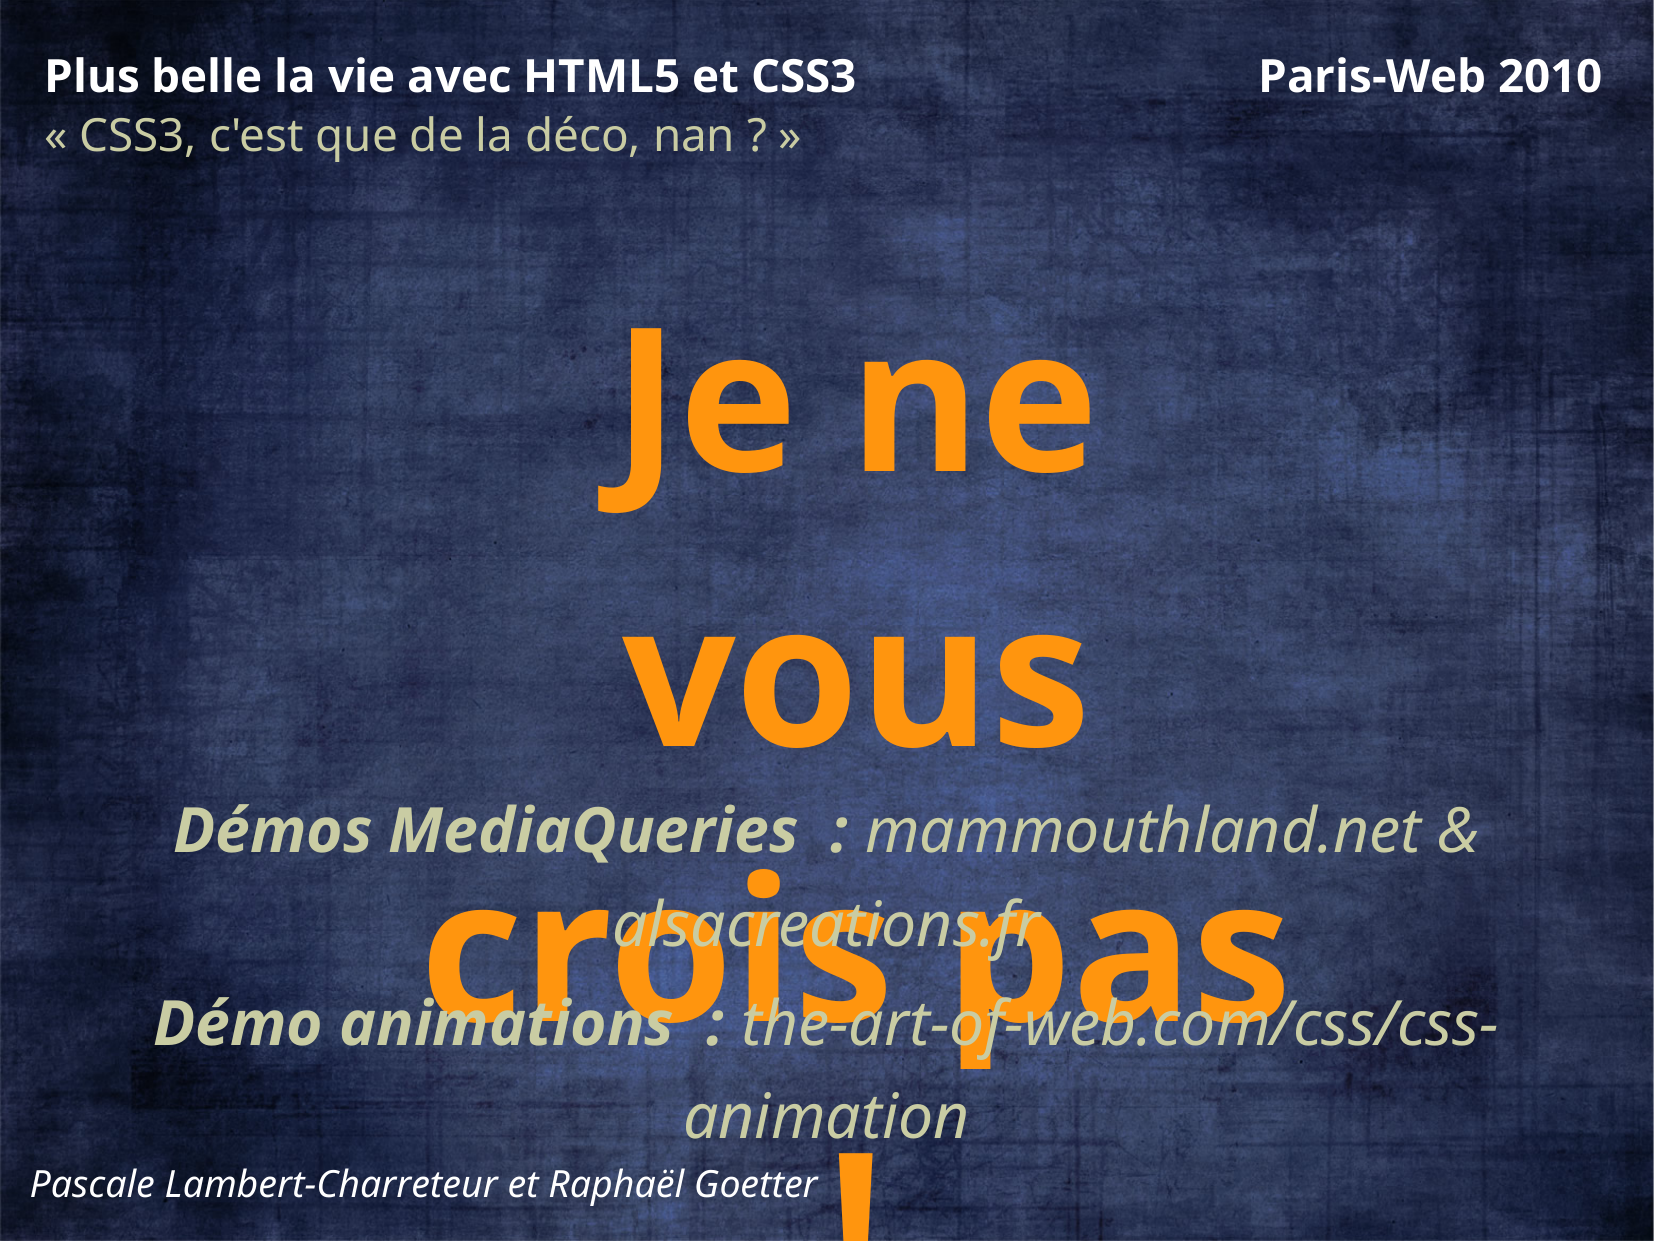

Plus belle la vie avec HTML5 et CSS3
« CSS3, c'est que de la déco, nan ? »
Je ne vous crois pas !
Démos MediaQueries : mammouthland.net & alsacreations.fr
Démo animations : the-art-of-web.com/css/css-animation
Pascale Lambert-Charreteur et Raphaël Goetter